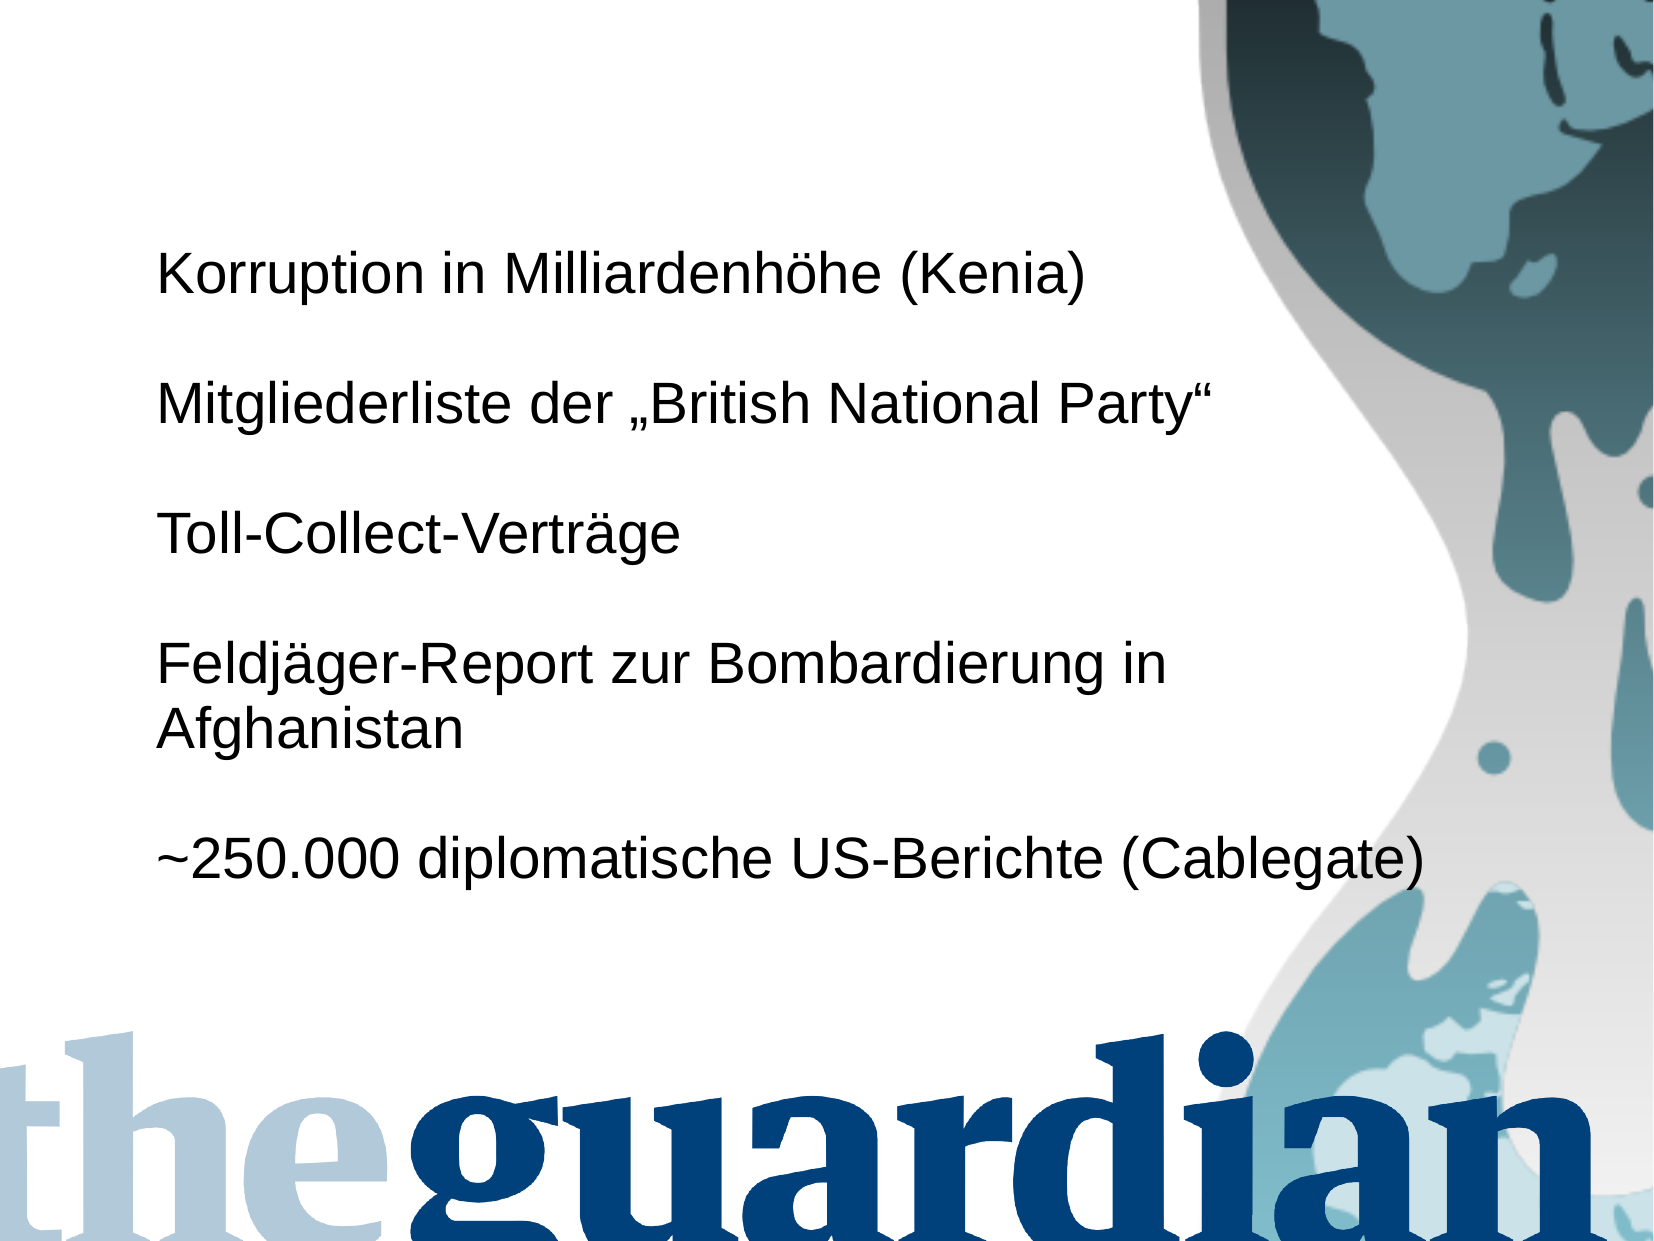

Korruption in Milliardenhöhe (Kenia)
Mitgliederliste der „British National Party“
Toll-Collect-Verträge
Feldjäger-Report zur Bombardierung in Afghanistan
~250.000 diplomatische US-Berichte (Cablegate)